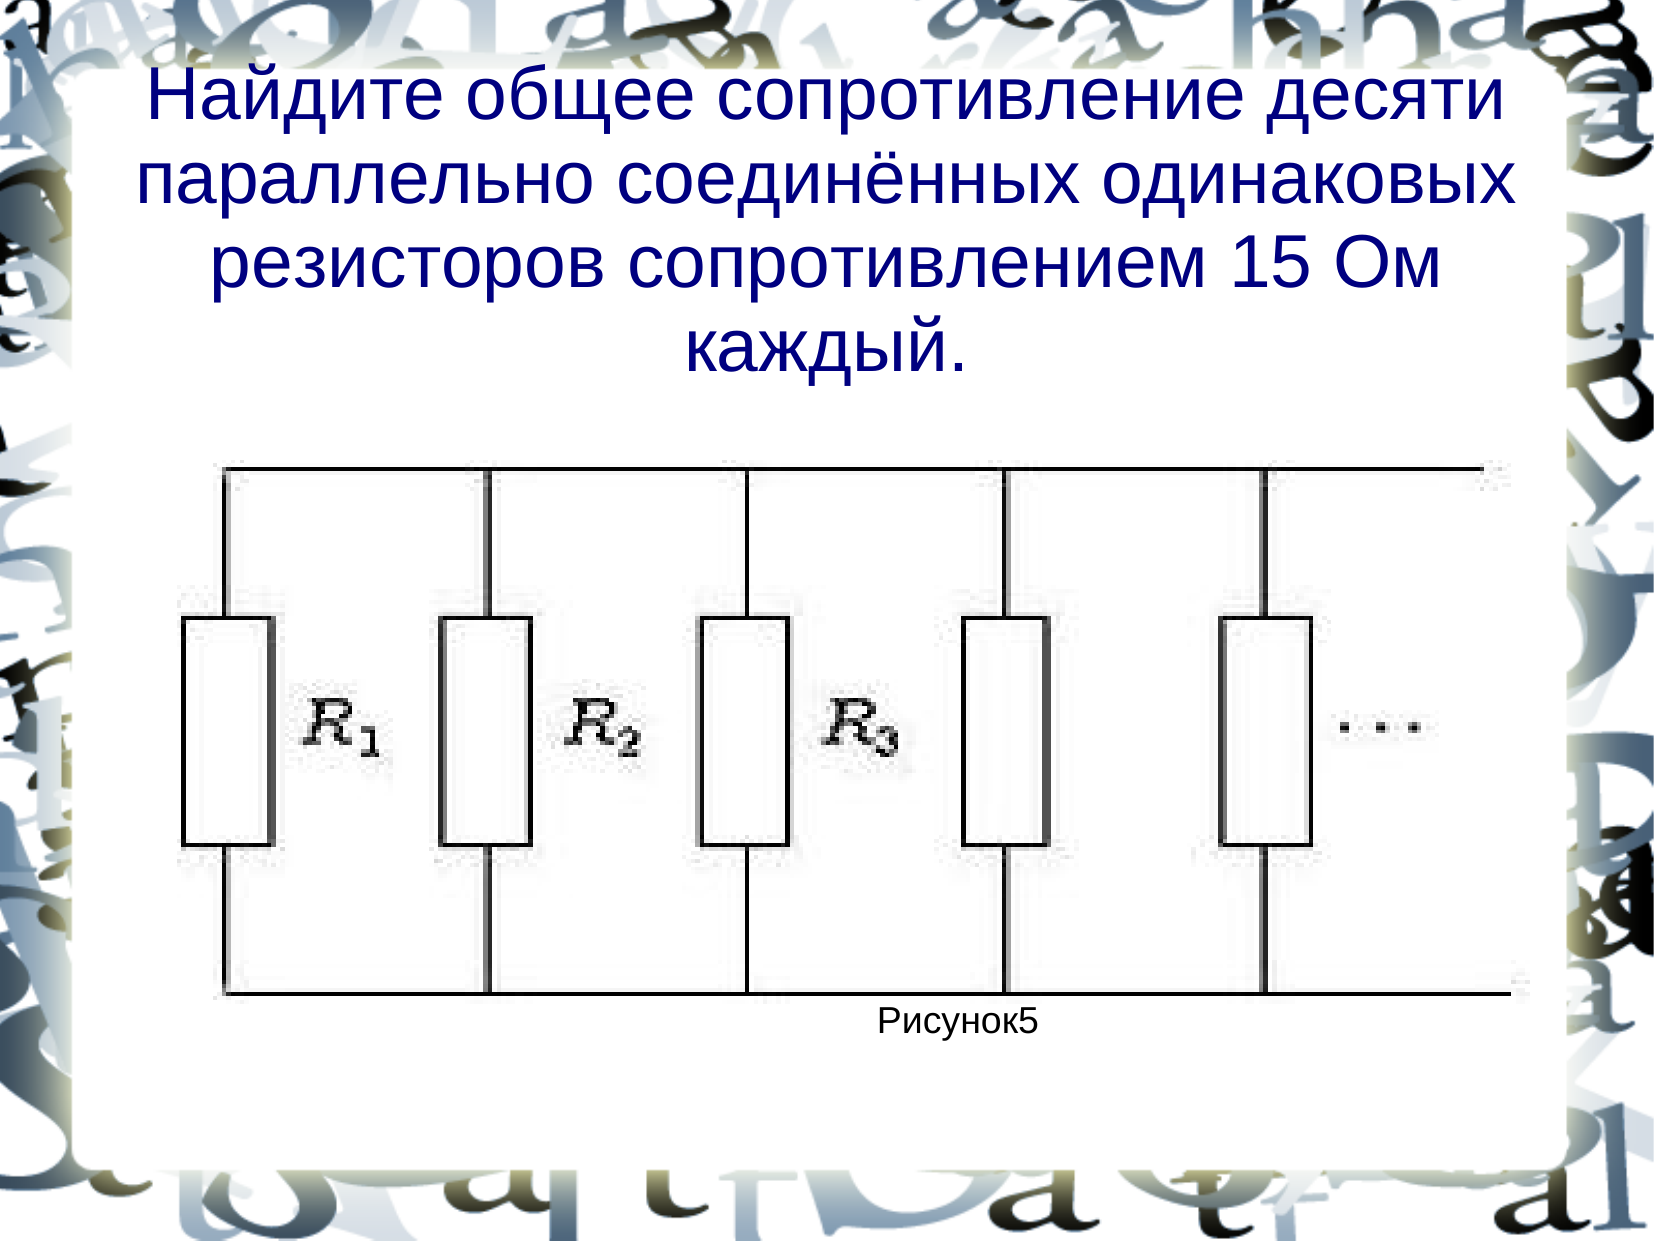

# Найдите общее сопротивление десяти параллельно соединённых одинаковых резисторов сопротивлением 15 Ом каждый.
Рисунок5